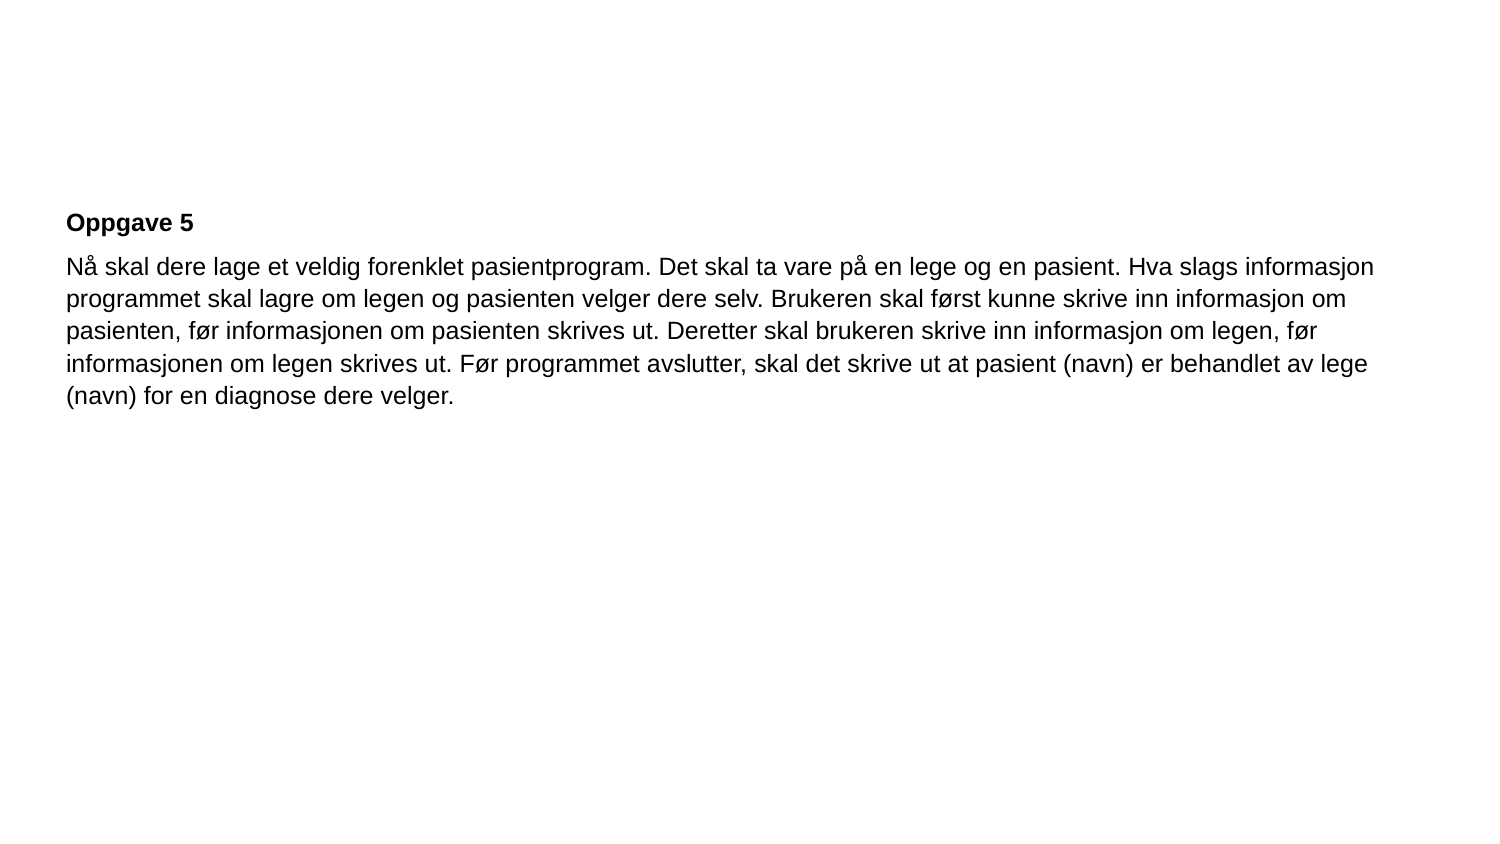

#
Oppgave 5
Nå skal dere lage et veldig forenklet pasientprogram. Det skal ta vare på en lege og en pasient. Hva slags informasjon programmet skal lagre om legen og pasienten velger dere selv. Brukeren skal først kunne skrive inn informasjon om pasienten, før informasjonen om pasienten skrives ut. Deretter skal brukeren skrive inn informasjon om legen, før informasjonen om legen skrives ut. Før programmet avslutter, skal det skrive ut at pasient (navn) er behandlet av lege (navn) for en diagnose dere velger.